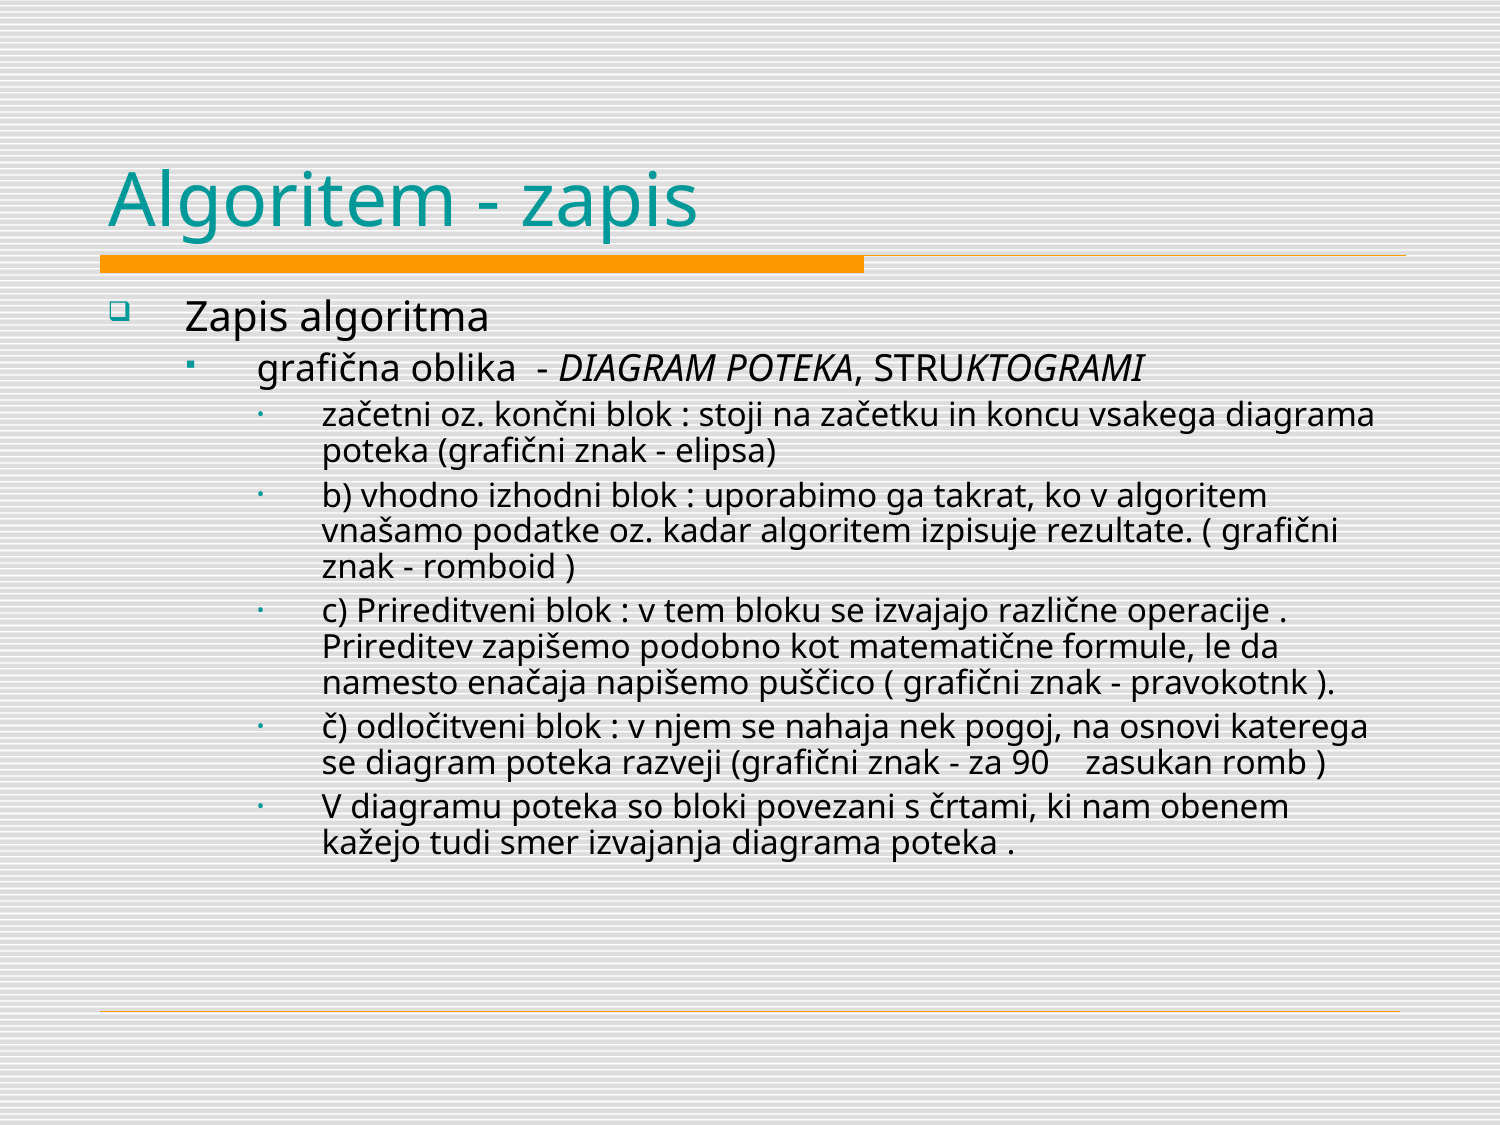

# Algoritem - zapis
Zapis algoritma
grafična oblika - DIAGRAM POTEKA, STRUKTOGRAMI
začetni oz. končni blok : stoji na začetku in koncu vsakega diagrama poteka (grafični znak - elipsa)
b) vhodno izhodni blok : uporabimo ga takrat, ko v algoritem vnašamo podatke oz. kadar algoritem izpisuje rezultate. ( grafični znak - romboid )
c) Prireditveni blok : v tem bloku se izvajajo različne operacije . Prireditev zapišemo podobno kot matematične formule, le da namesto enačaja napišemo puščico ( grafični znak - pravokotnk ).
č) odločitveni blok : v njem se nahaja nek pogoj, na osnovi katerega se diagram poteka razveji (grafični znak - za 90 zasukan romb )
V diagramu poteka so bloki povezani s črtami, ki nam obenem kažejo tudi smer izvajanja diagrama poteka .